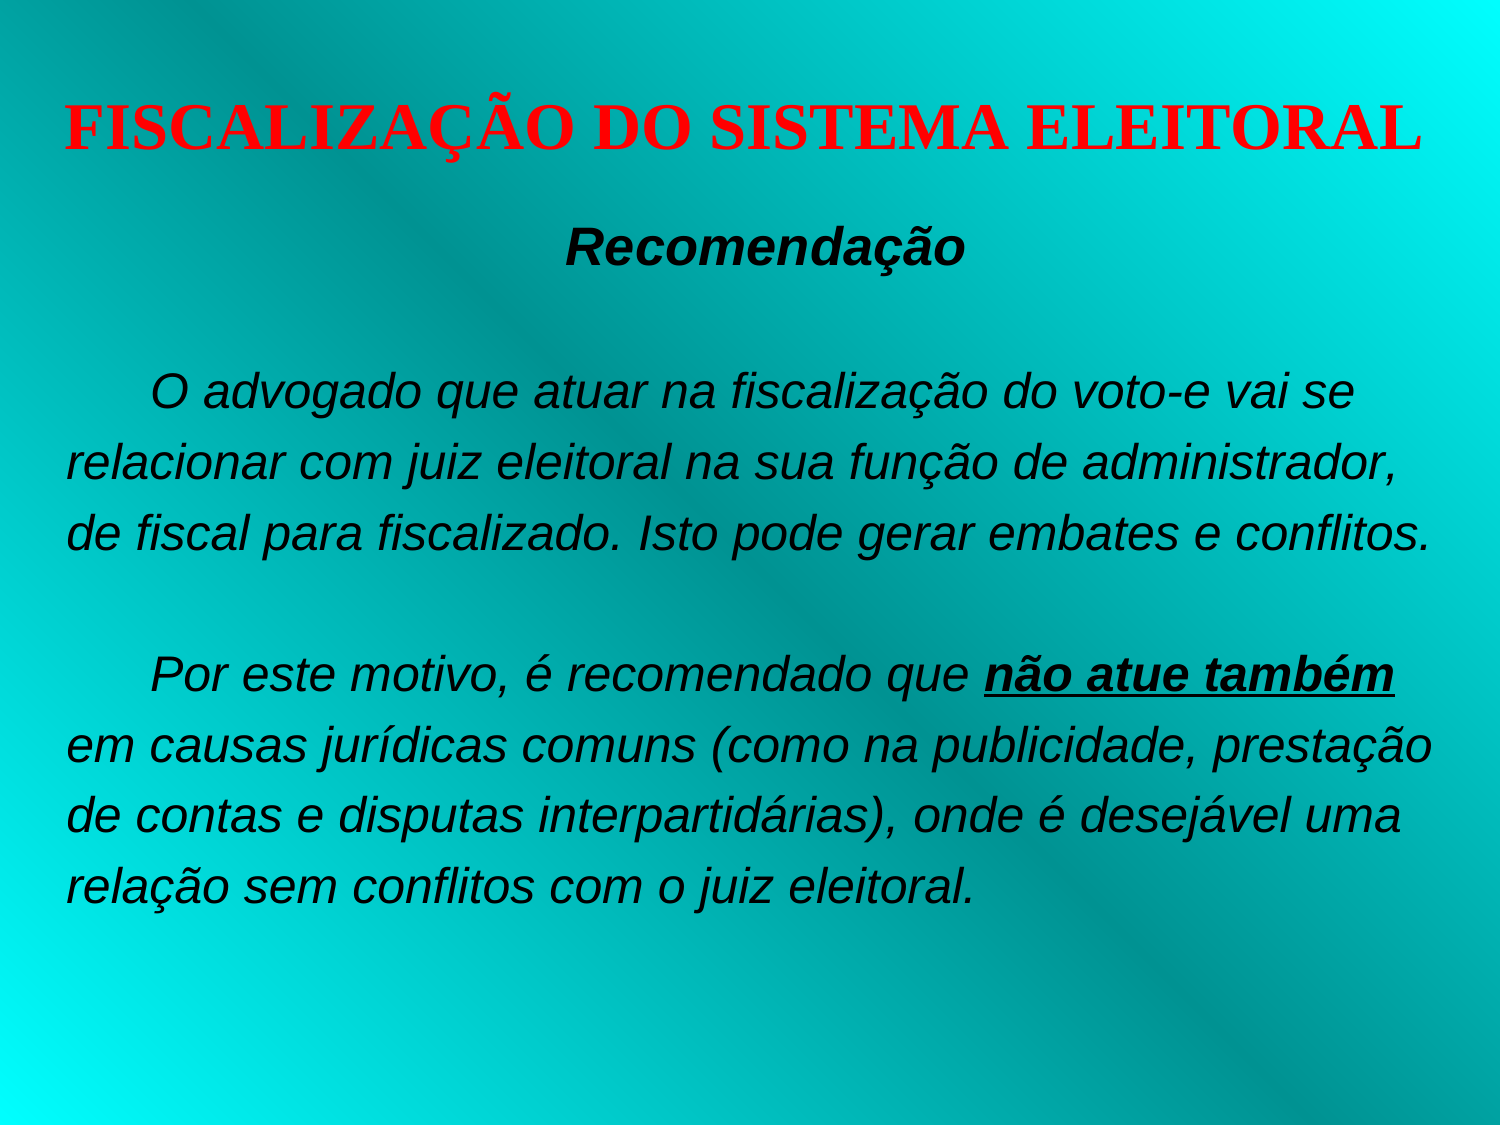

Recomendação
 O advogado que atuar na fiscalização do voto-e vai se
relacionar com juiz eleitoral na sua função de administrador,
de fiscal para fiscalizado. Isto pode gerar embates e conflitos.
 Por este motivo, é recomendado que não atue também
em causas jurídicas comuns (como na publicidade, prestação
de contas e disputas interpartidárias), onde é desejável uma
relação sem conflitos com o juiz eleitoral.